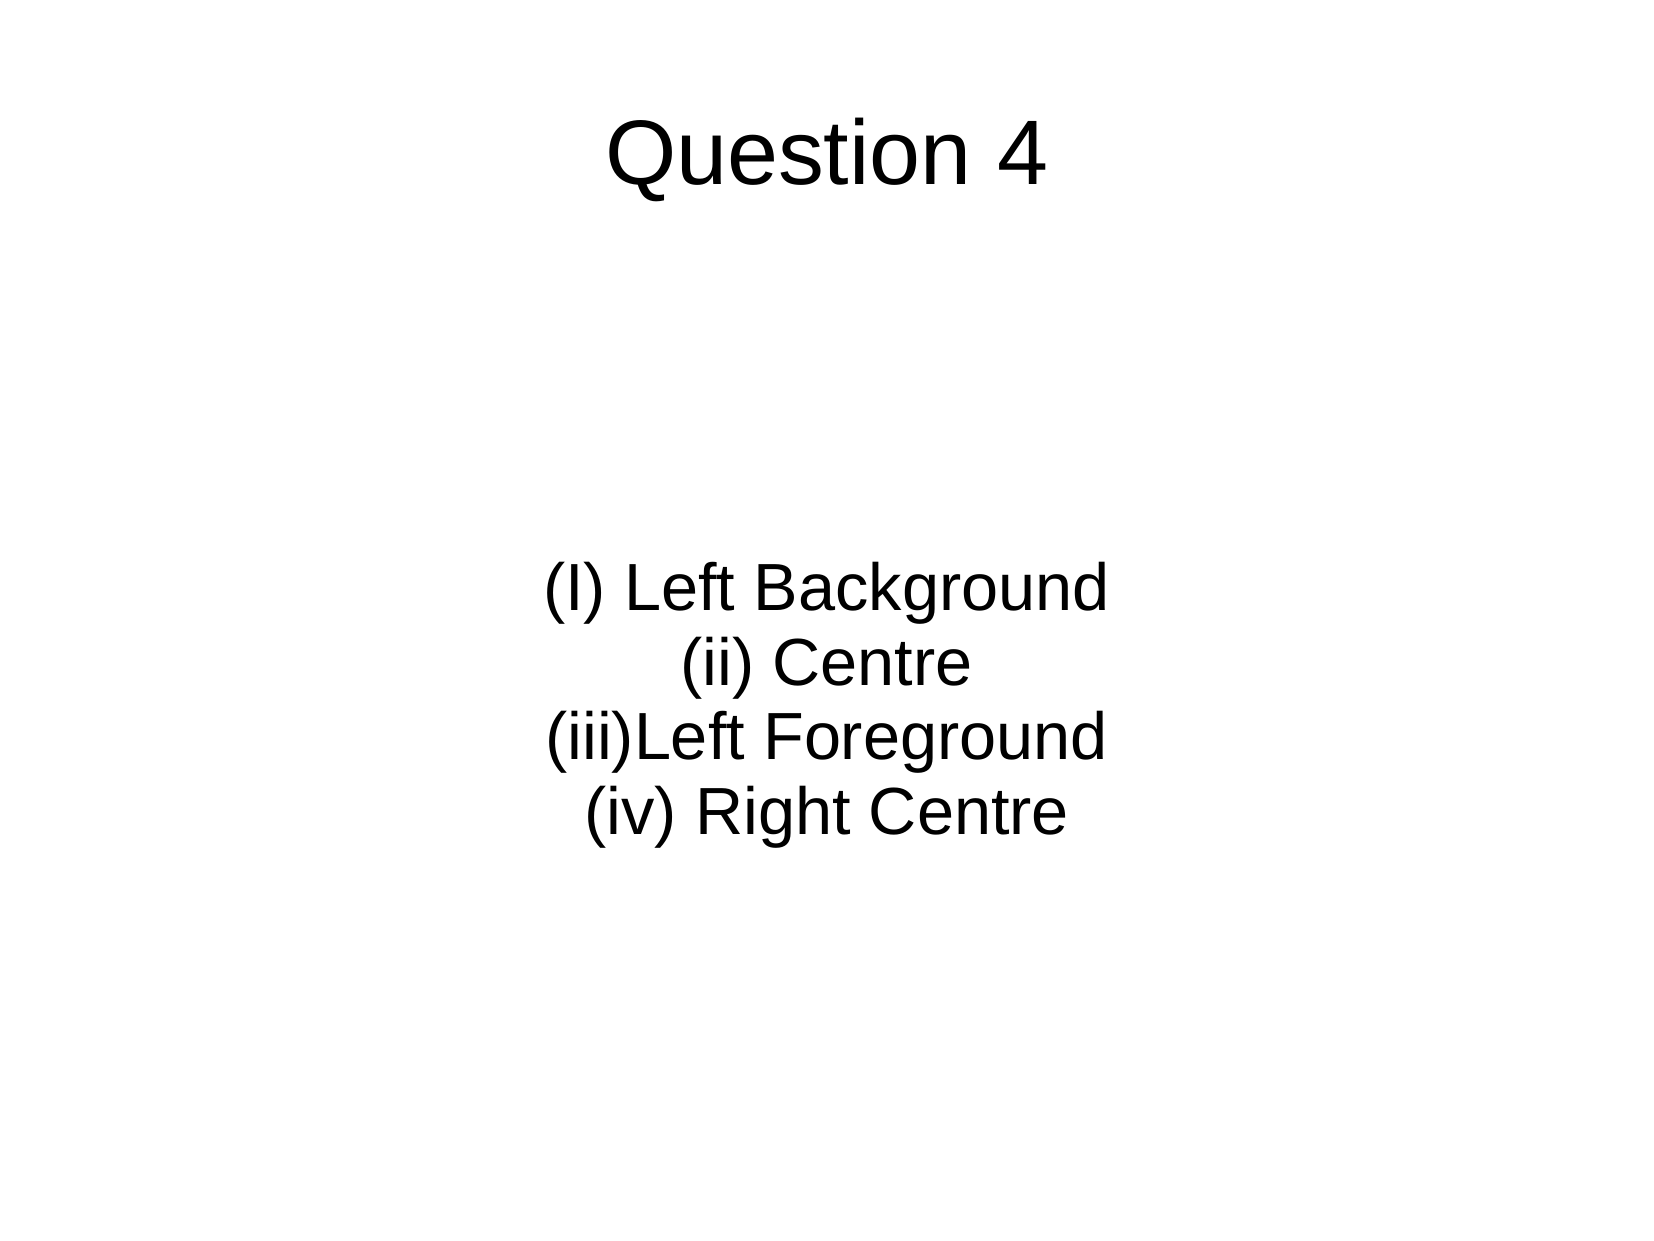

# Question 4
(I) Left Background
(ii) Centre
(iii)Left Foreground
(iv) Right Centre